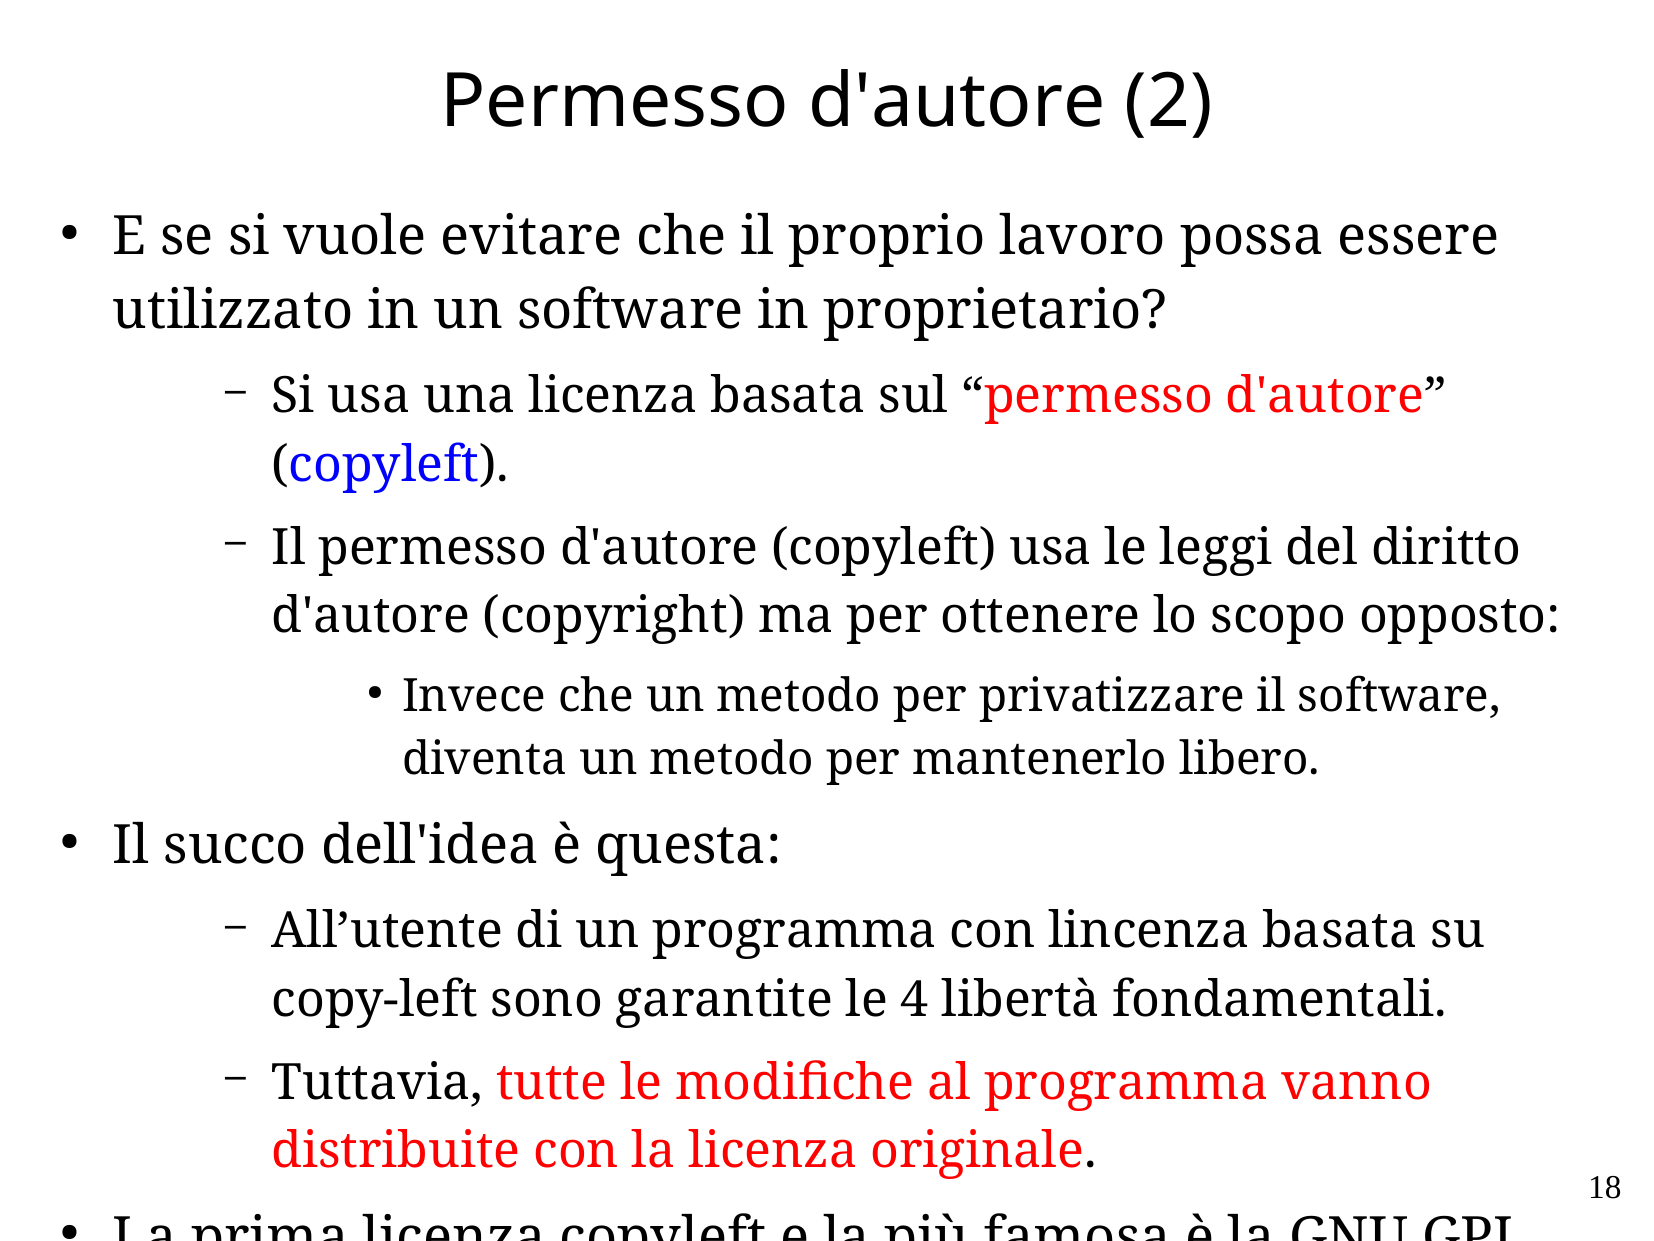

# Permesso d'autore (2)
E se si vuole evitare che il proprio lavoro possa essere utilizzato in un software in proprietario?
Si usa una licenza basata sul “permesso d'autore” (copyleft).
Il permesso d'autore (copyleft) usa le leggi del diritto d'autore (copyright) ma per ottenere lo scopo opposto:
Invece che un metodo per privatizzare il software, diventa un metodo per mantenerlo libero.
Il succo dell'idea è questa:
All’utente di un programma con lincenza basata su copy-left sono garantite le 4 libertà fondamentali.
Tuttavia, tutte le modifiche al programma vanno distribuite con la licenza originale.
La prima licenza copyleft e la più famosa è la GNU GPL (General Public License) con cui è distribuito Linux.